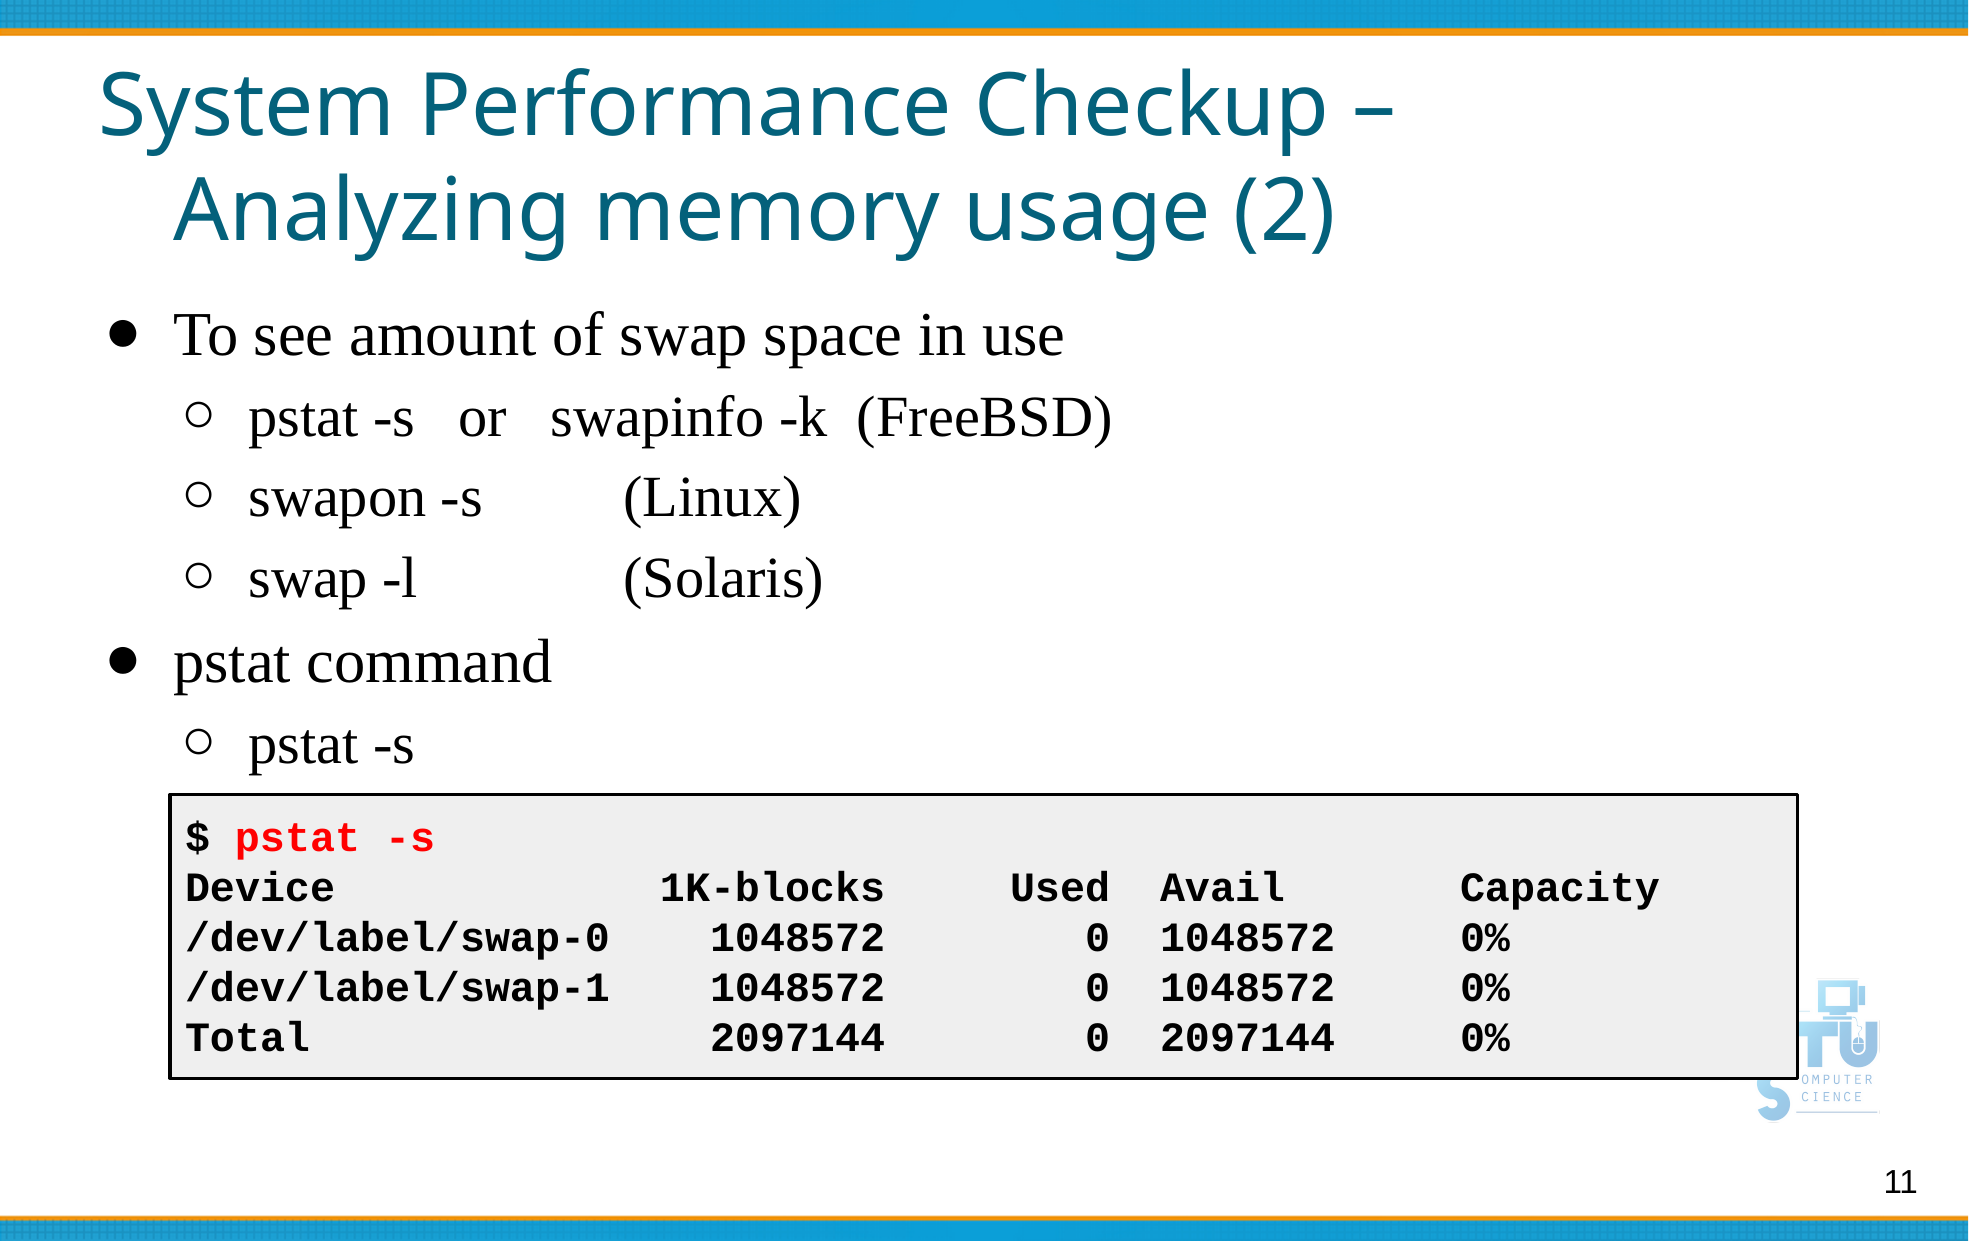

# System Performance Checkup – Analyzing memory usage (2)
To see amount of swap space in use
pstat -s or swapinfo -k (FreeBSD)
swapon -s		(Linux)
swap -l 			(Solaris)
pstat command
pstat -s
$ pstat -s
Device 1K-blocks Used Avail Capacity
/dev/label/swap-0 1048572 0 1048572 0%
/dev/label/swap-1 1048572 0 1048572 0%
Total 2097144 0 2097144 0%